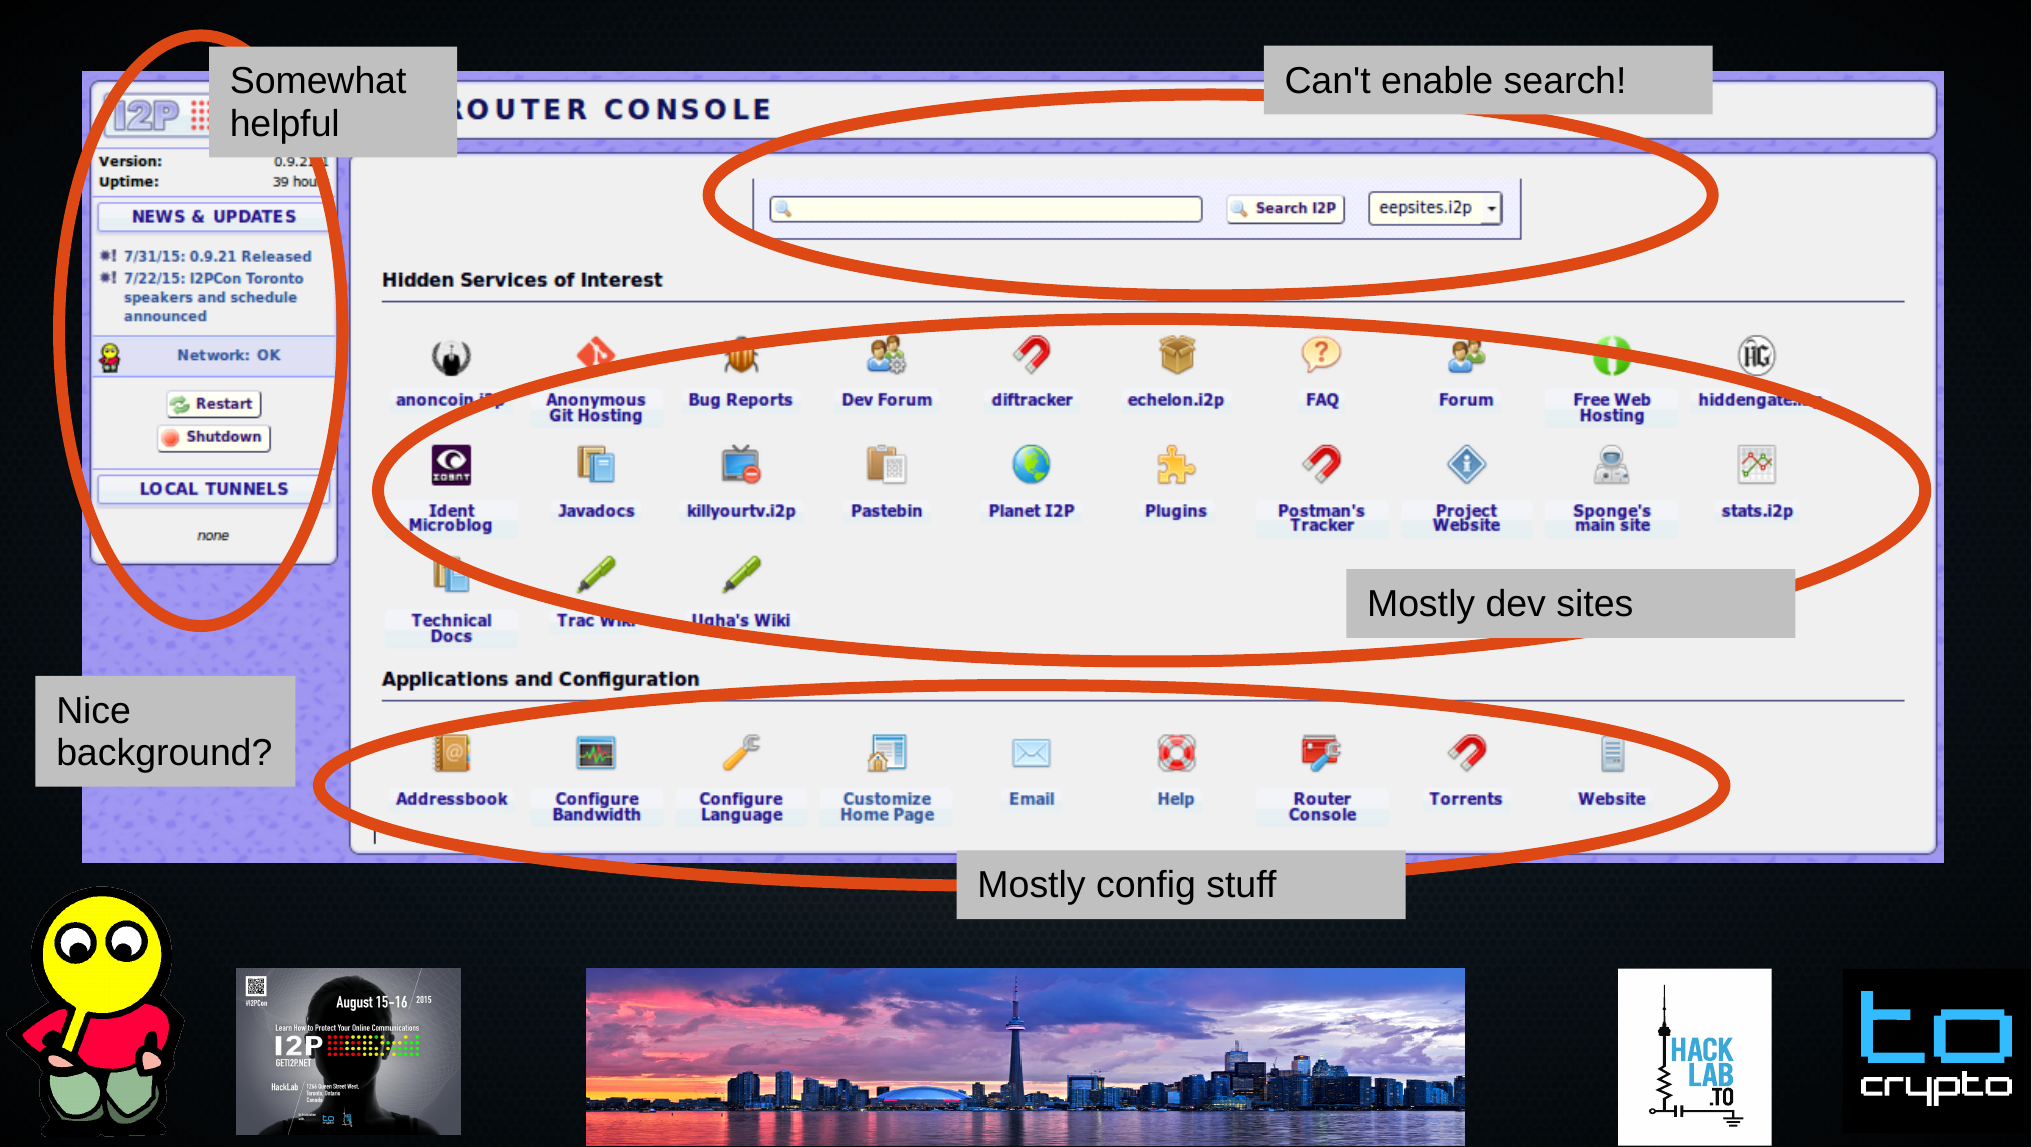

#
Can't enable search!
Somewhat helpful
Mostly dev sites
Nice
background?
Mostly config stuff
34